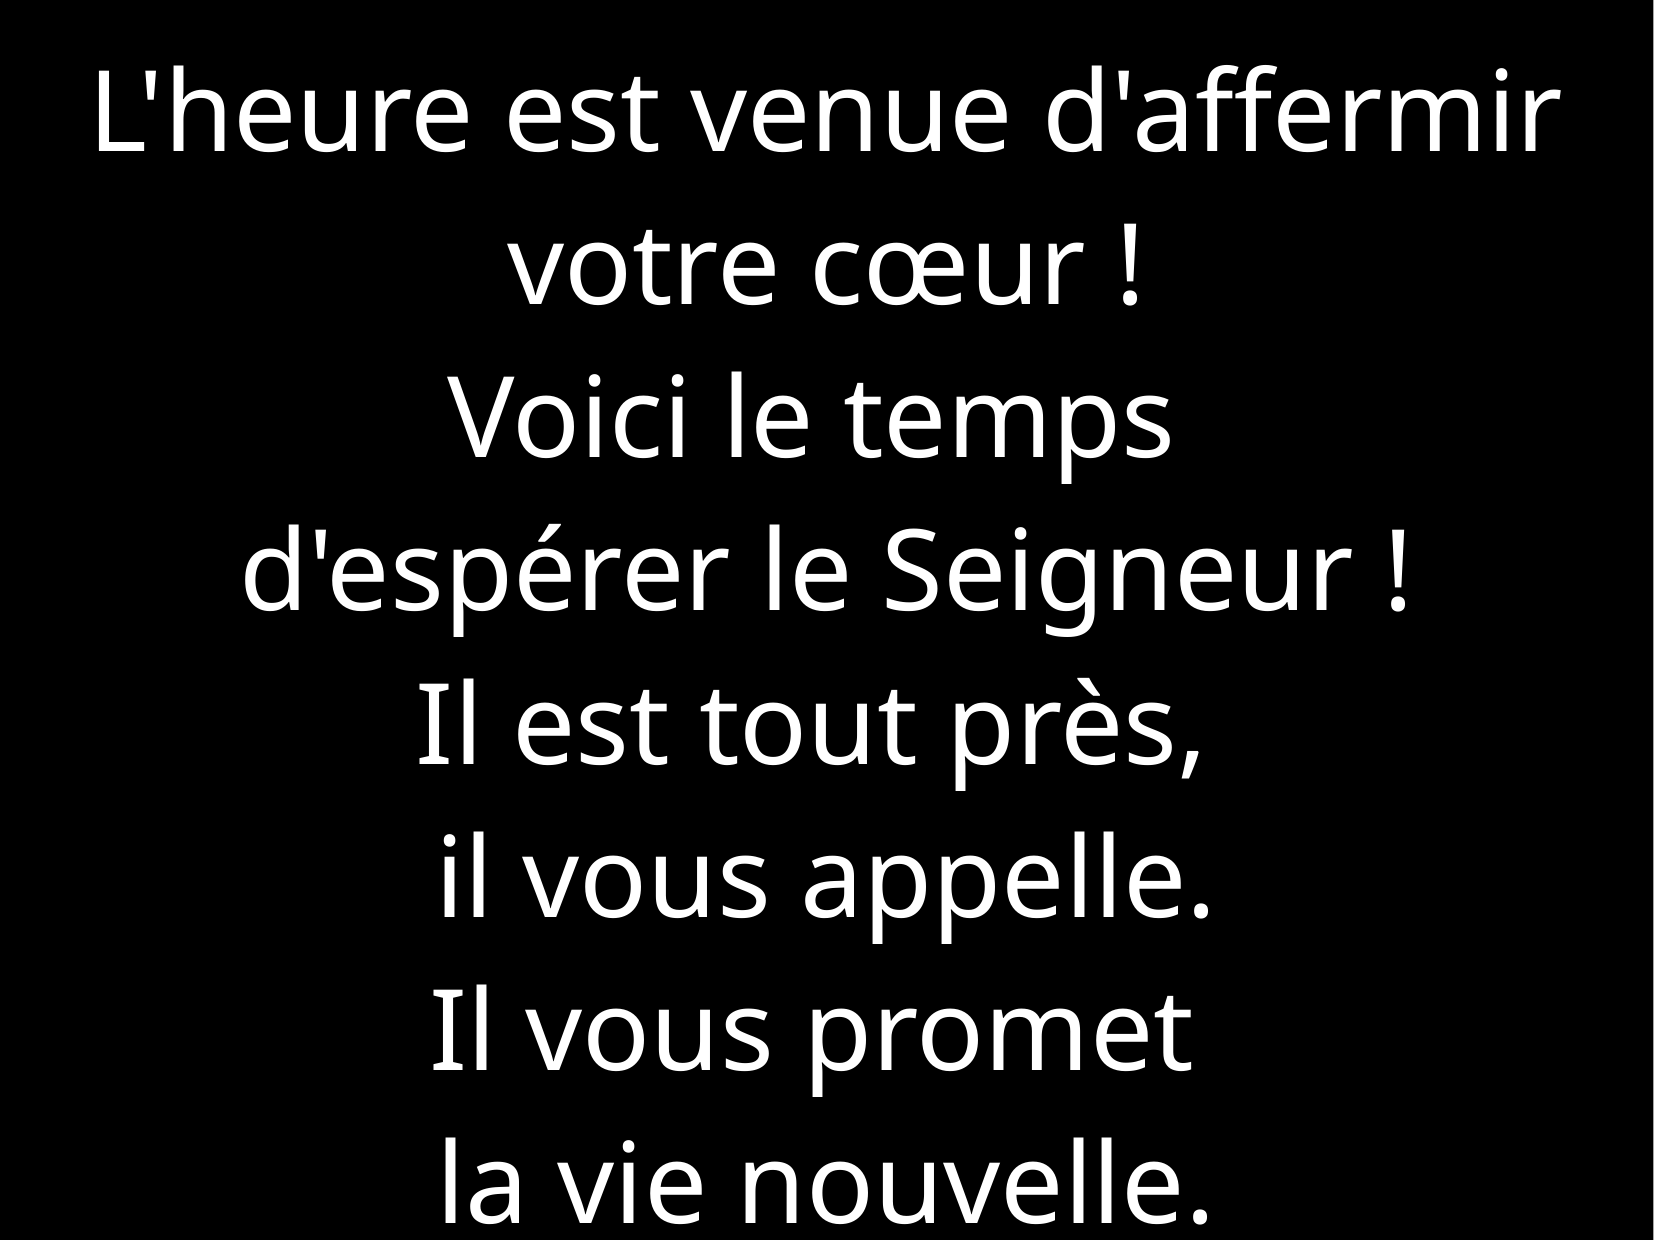

L'heure est venue d'affermir votre cœur !
Voici le temps
d'espérer le Seigneur !
Il est tout près,
il vous appelle.
Il vous promet
la vie nouvelle.